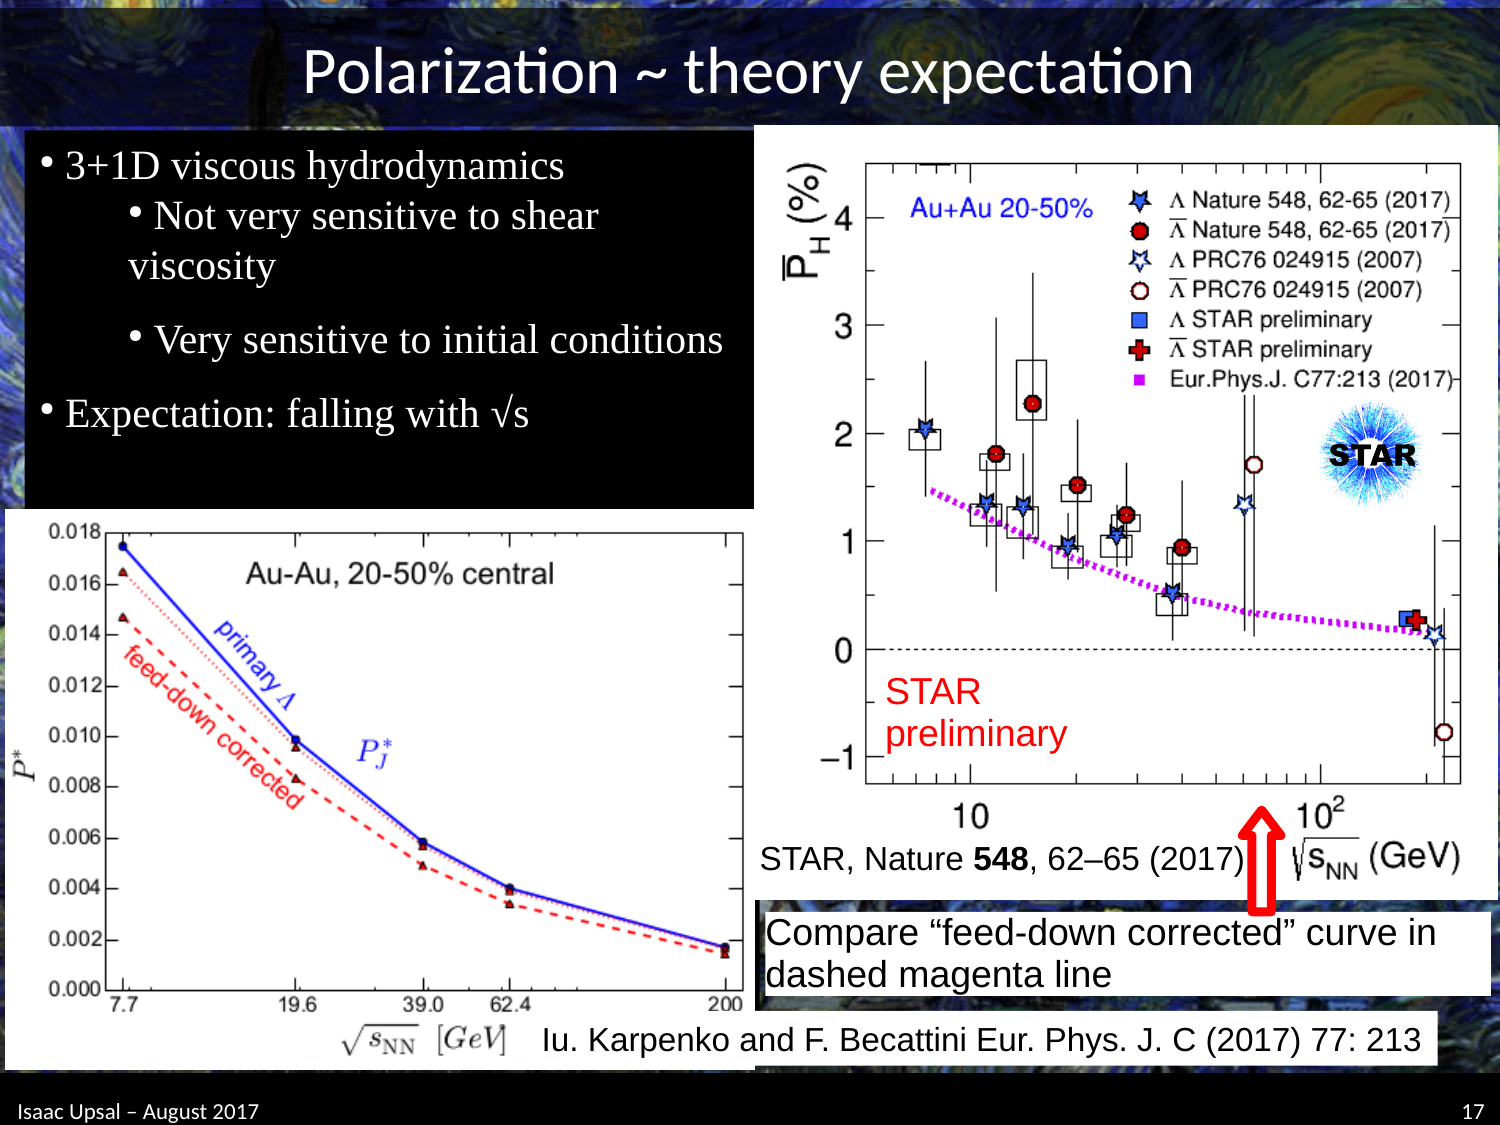

# Polarization ~ theory expectation
 3+1D viscous hydrodynamics
 Not very sensitive to shear viscosity
 Very sensitive to initial conditions
 Expectation: falling with √s
STAR preliminary
STAR, Nature 548, 62–65 (2017)
Compare “feed-down corrected” curve in dashed magenta line
 Iu. Karpenko and F. Becattini Eur. Phys. J. C (2017) 77: 213
17